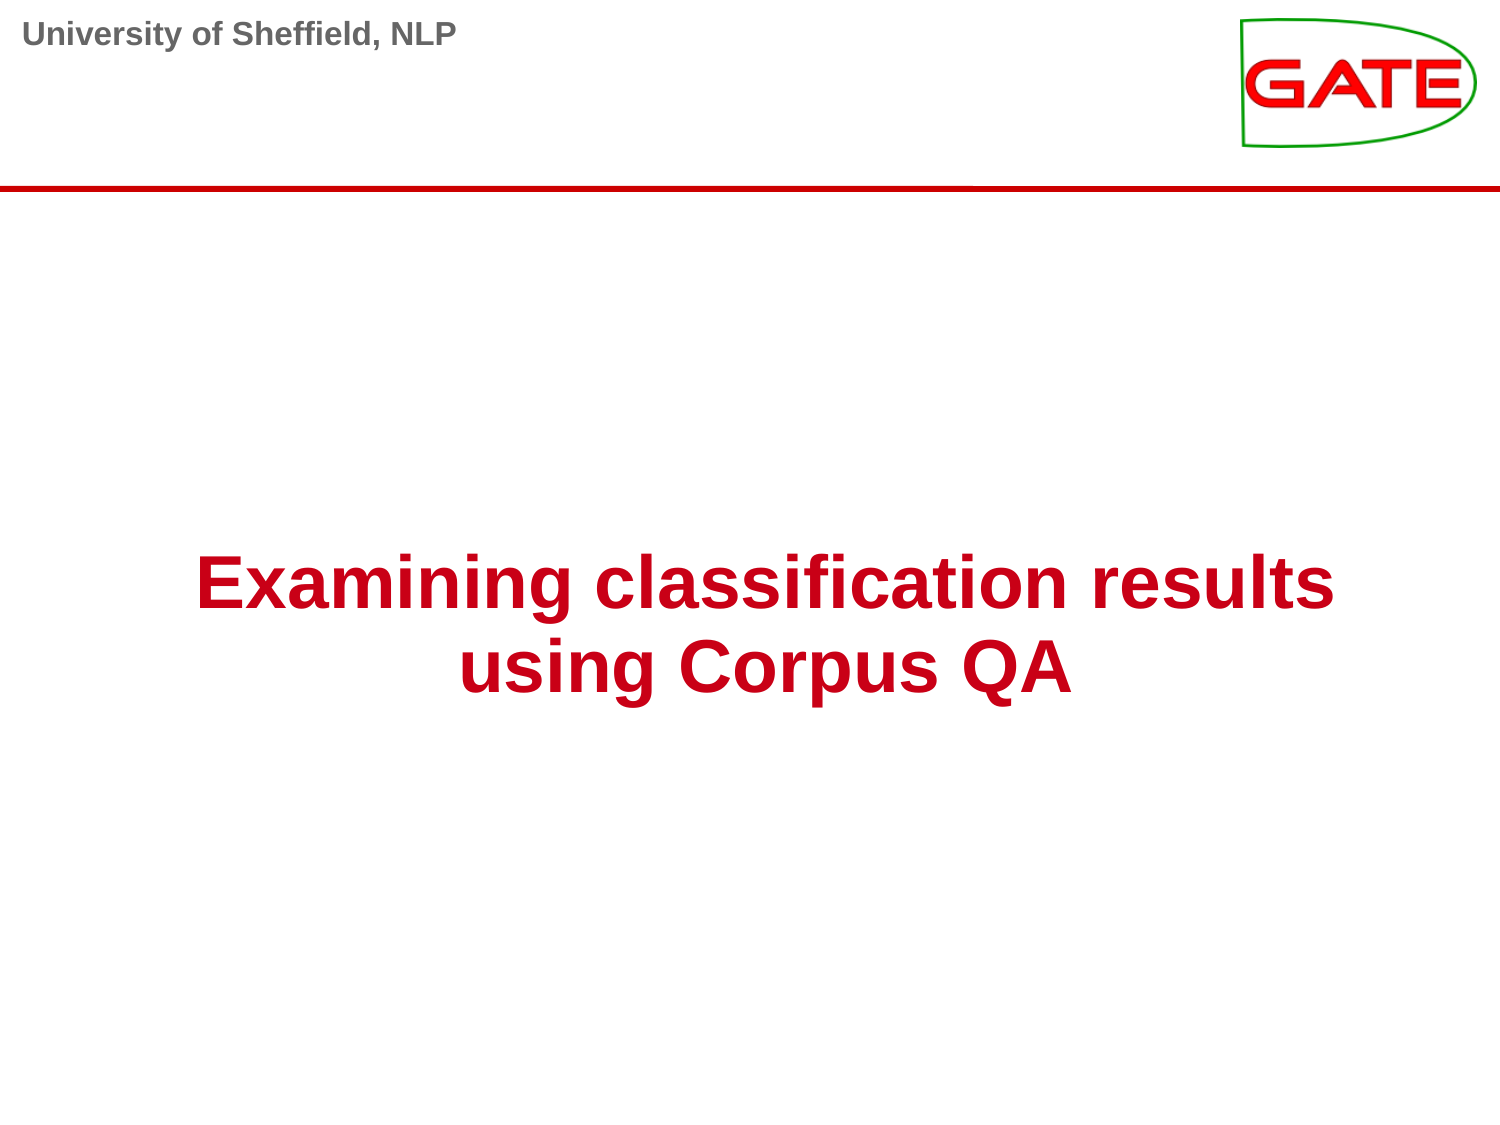

# Examining classification results using Corpus QA